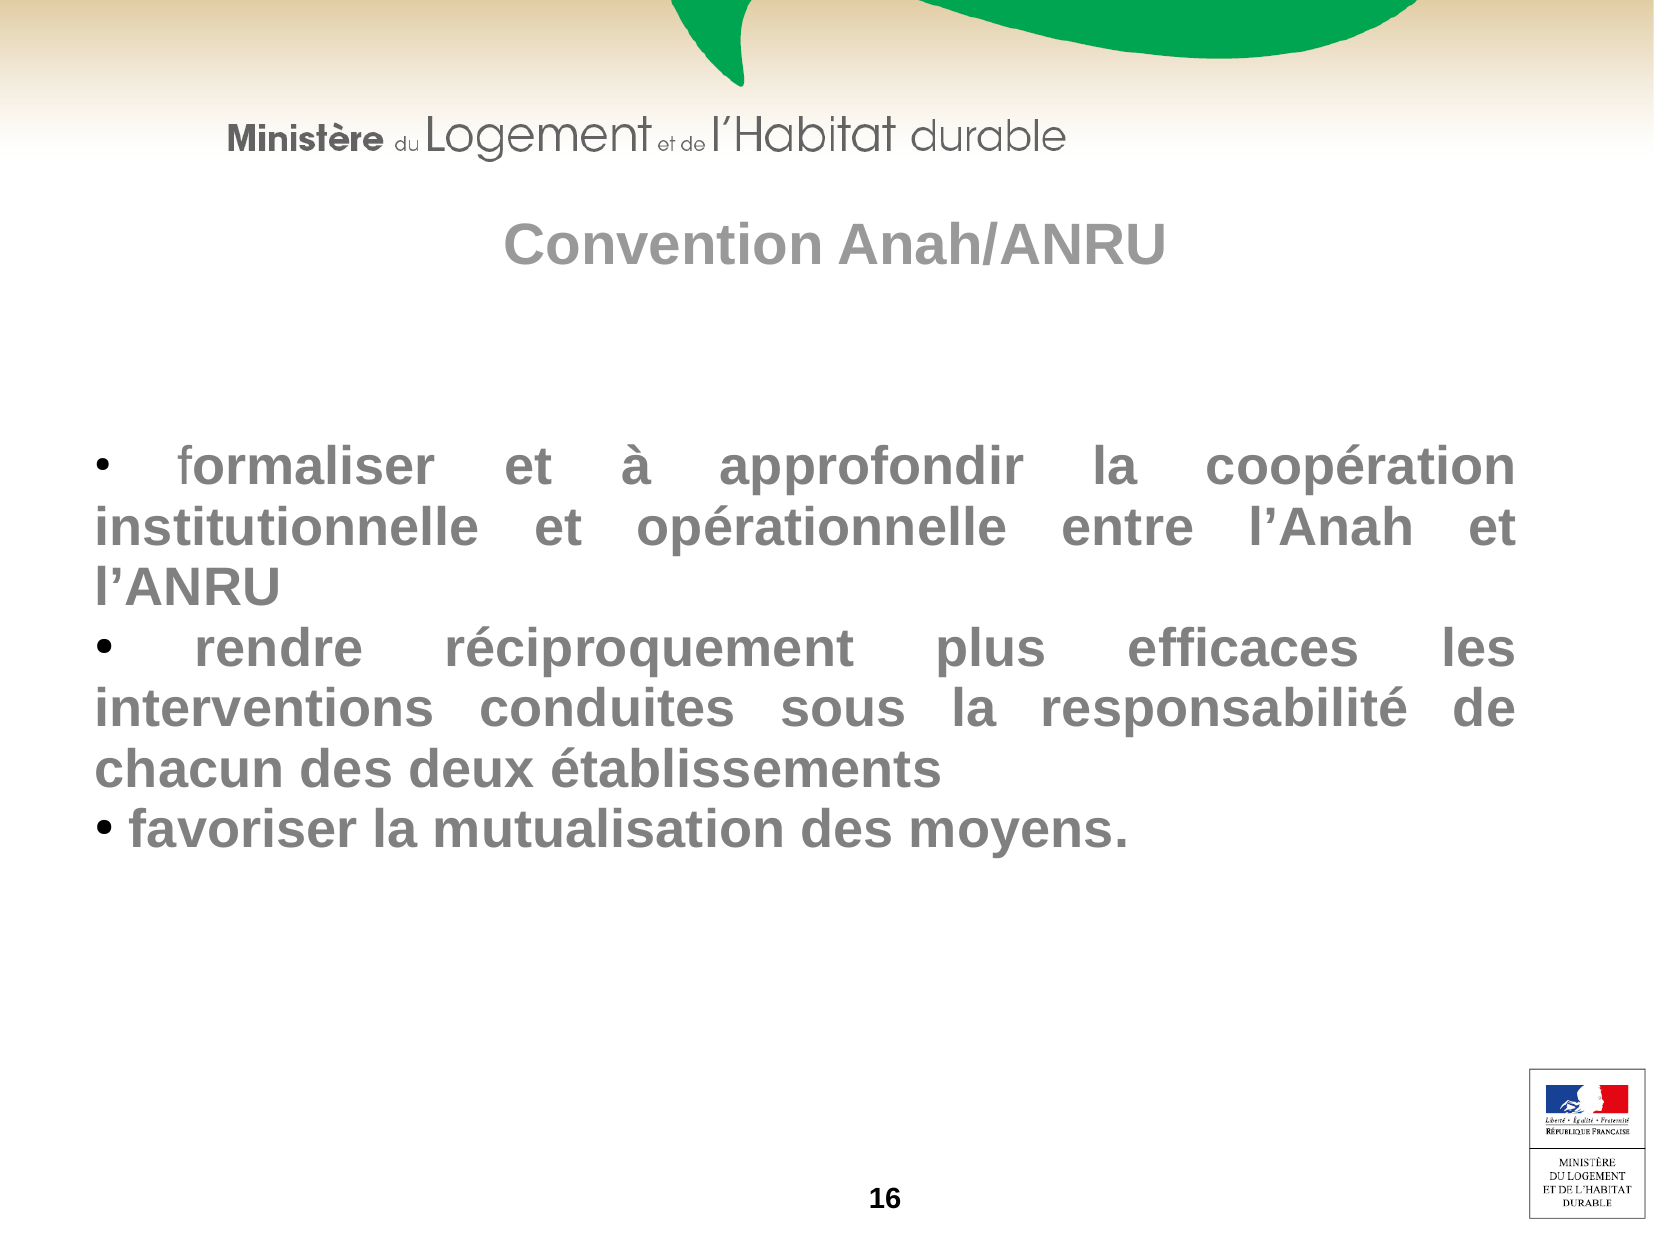

# Convention Anah/ANRU
 formaliser et à approfondir la coopération institutionnelle et opérationnelle entre l’Anah et l’ANRU
 rendre réciproquement plus efficaces les interventions conduites sous la responsabilité de chacun des deux établissements
 favoriser la mutualisation des moyens.